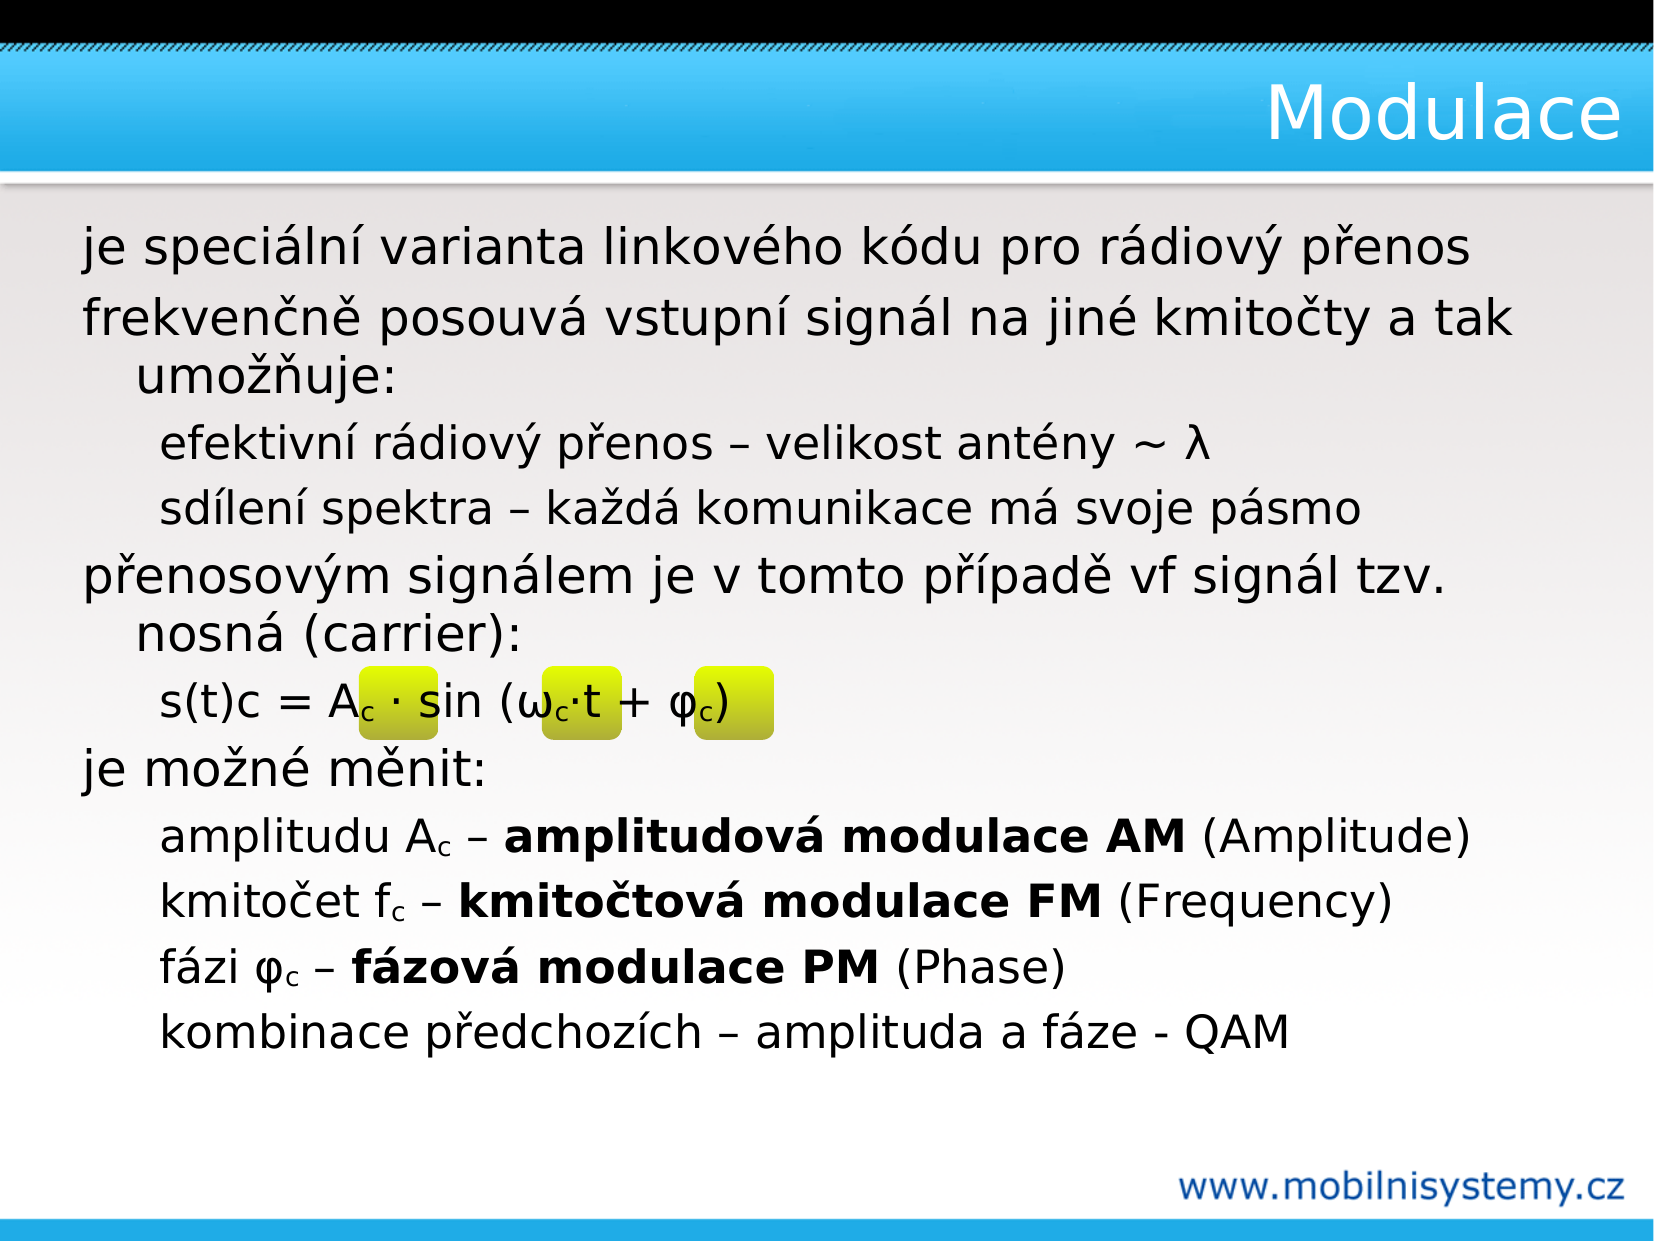

# Modulace
je speciální varianta linkového kódu pro rádiový přenos
frekvenčně posouvá vstupní signál na jiné kmitočty a tak umožňuje:
efektivní rádiový přenos – velikost antény ~ λ
sdílení spektra – každá komunikace má svoje pásmo
přenosovým signálem je v tomto případě vf signál tzv. nosná (carrier):
s(t)c = Ac · sin (ωc·t + φc)
je možné měnit:
amplitudu Ac – amplitudová modulace AM (Amplitude)
kmitočet fc – kmitočtová modulace FM (Frequency)
fázi φc – fázová modulace PM (Phase)
kombinace předchozích – amplituda a fáze - QAM